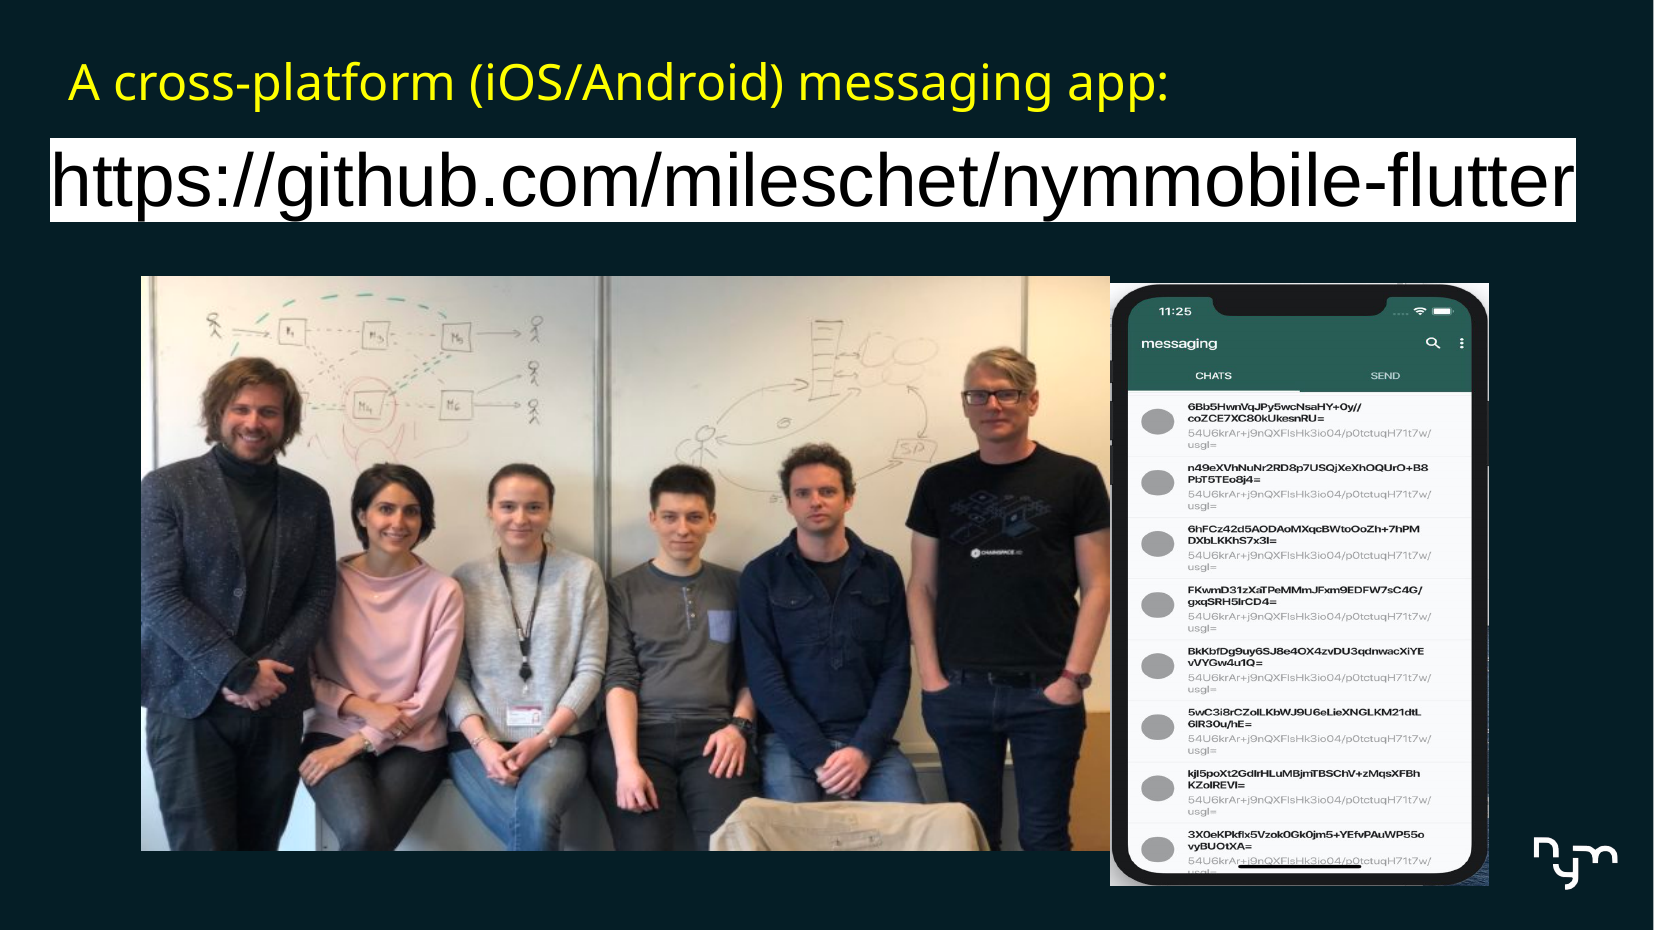

A cross-platform (iOS/Android) messaging app:
# https://github.com/mileschet/nymmobile-flutter